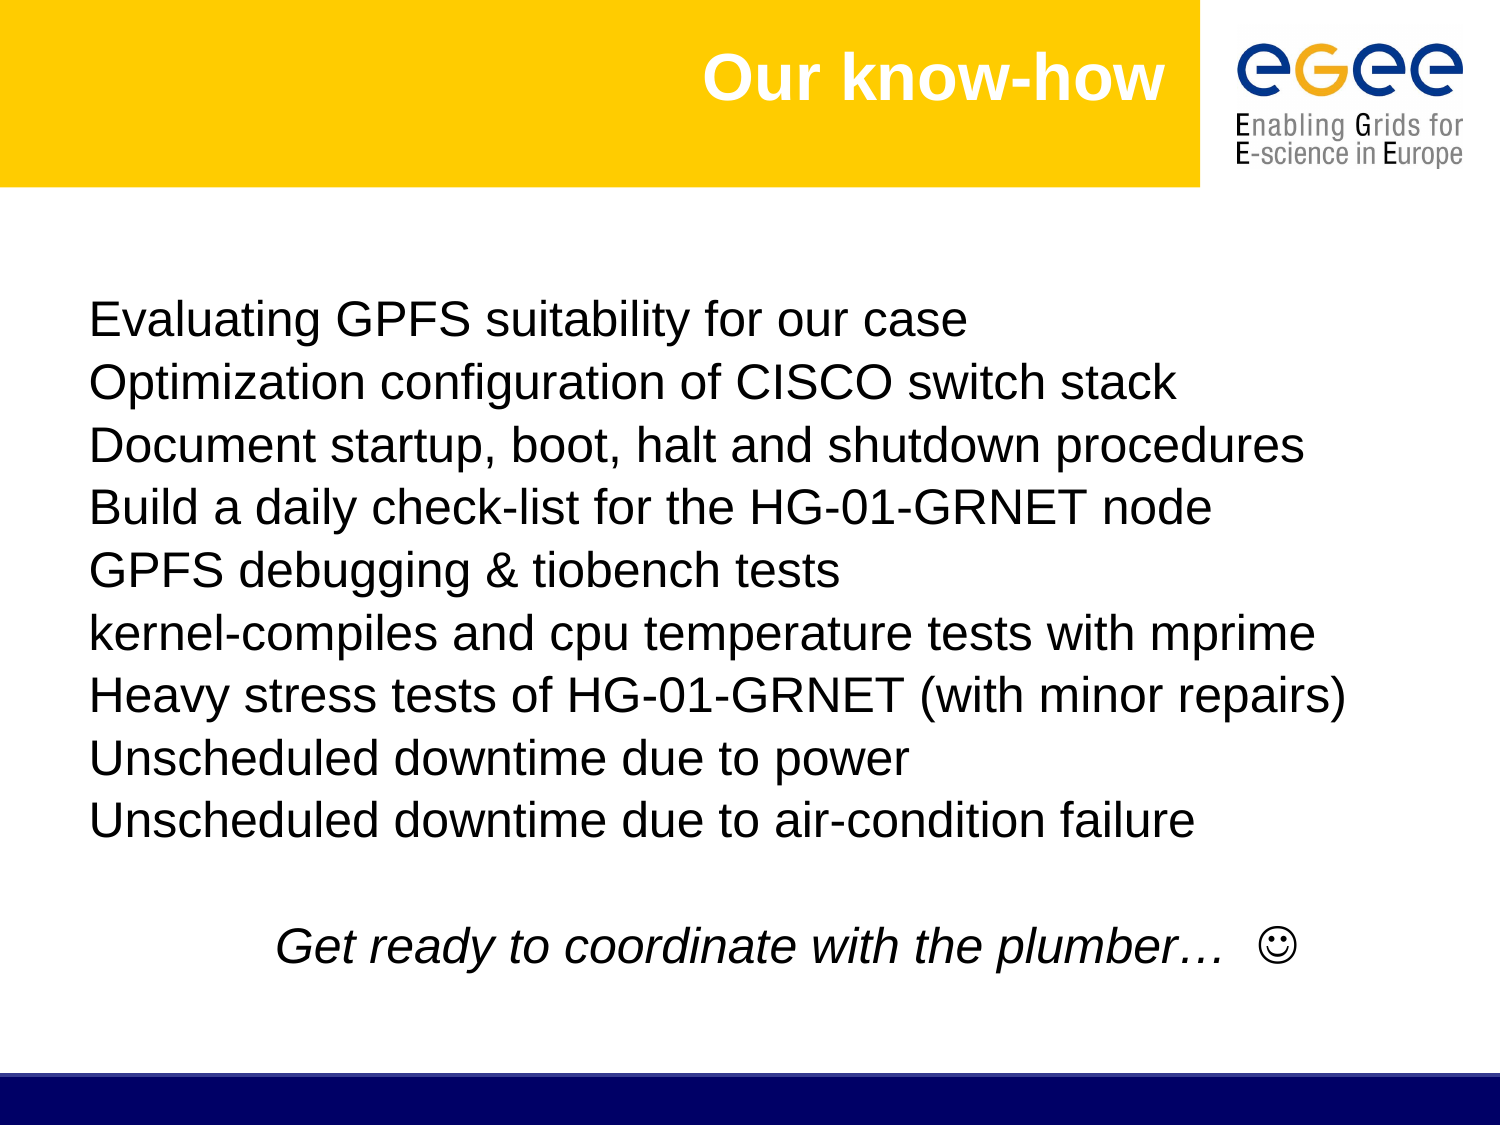

Our know-how
# Evaluating GPFS suitability for our case
Optimization configuration of CISCO switch stack
Document startup, boot, halt and shutdown procedures
Build a daily check-list for the HG-01-GRNET node
GPFS debugging & tiobench tests
kernel-compiles and cpu temperature tests with mprime
Heavy stress tests of HG-01-GRNET (with minor repairs)
Unscheduled downtime due to power
Unscheduled downtime due to air-condition failure
Get ready to coordinate with the plumber… 